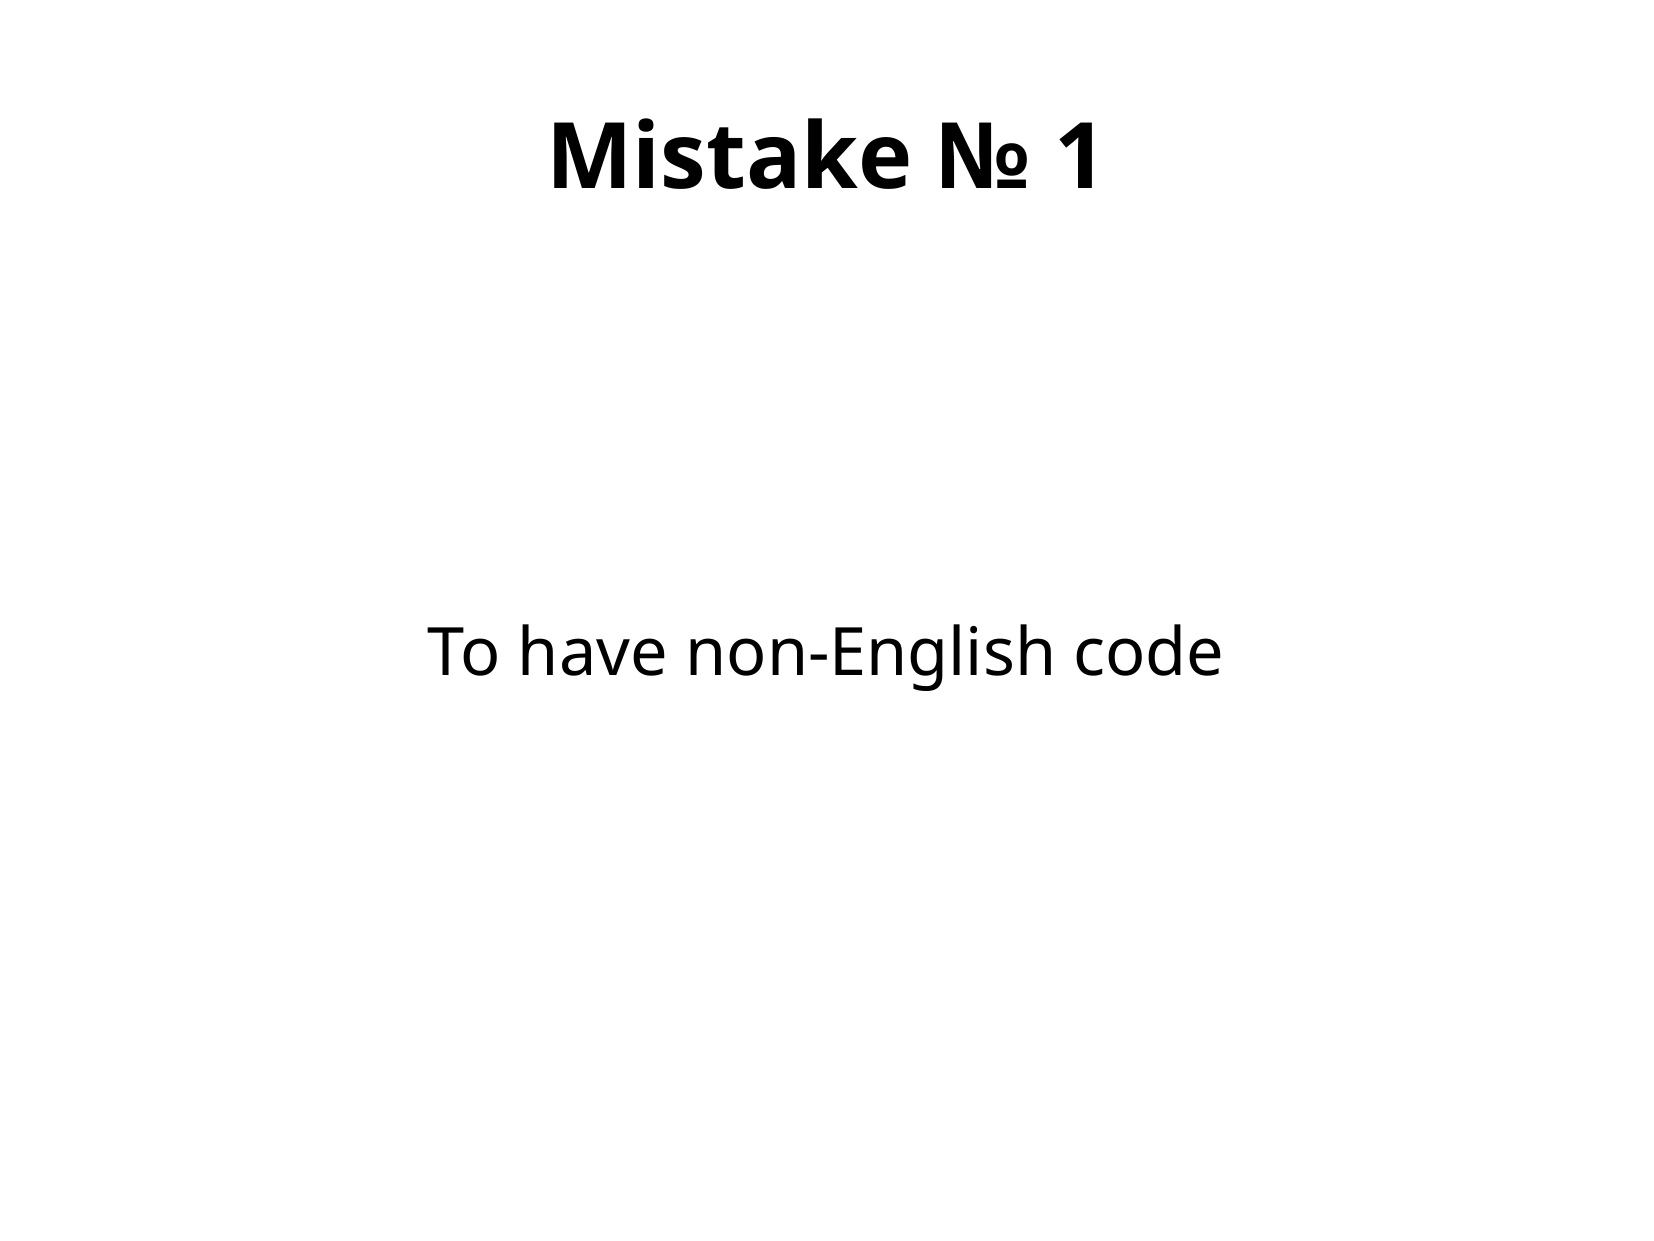

# Mistake № 1
To have non-English code